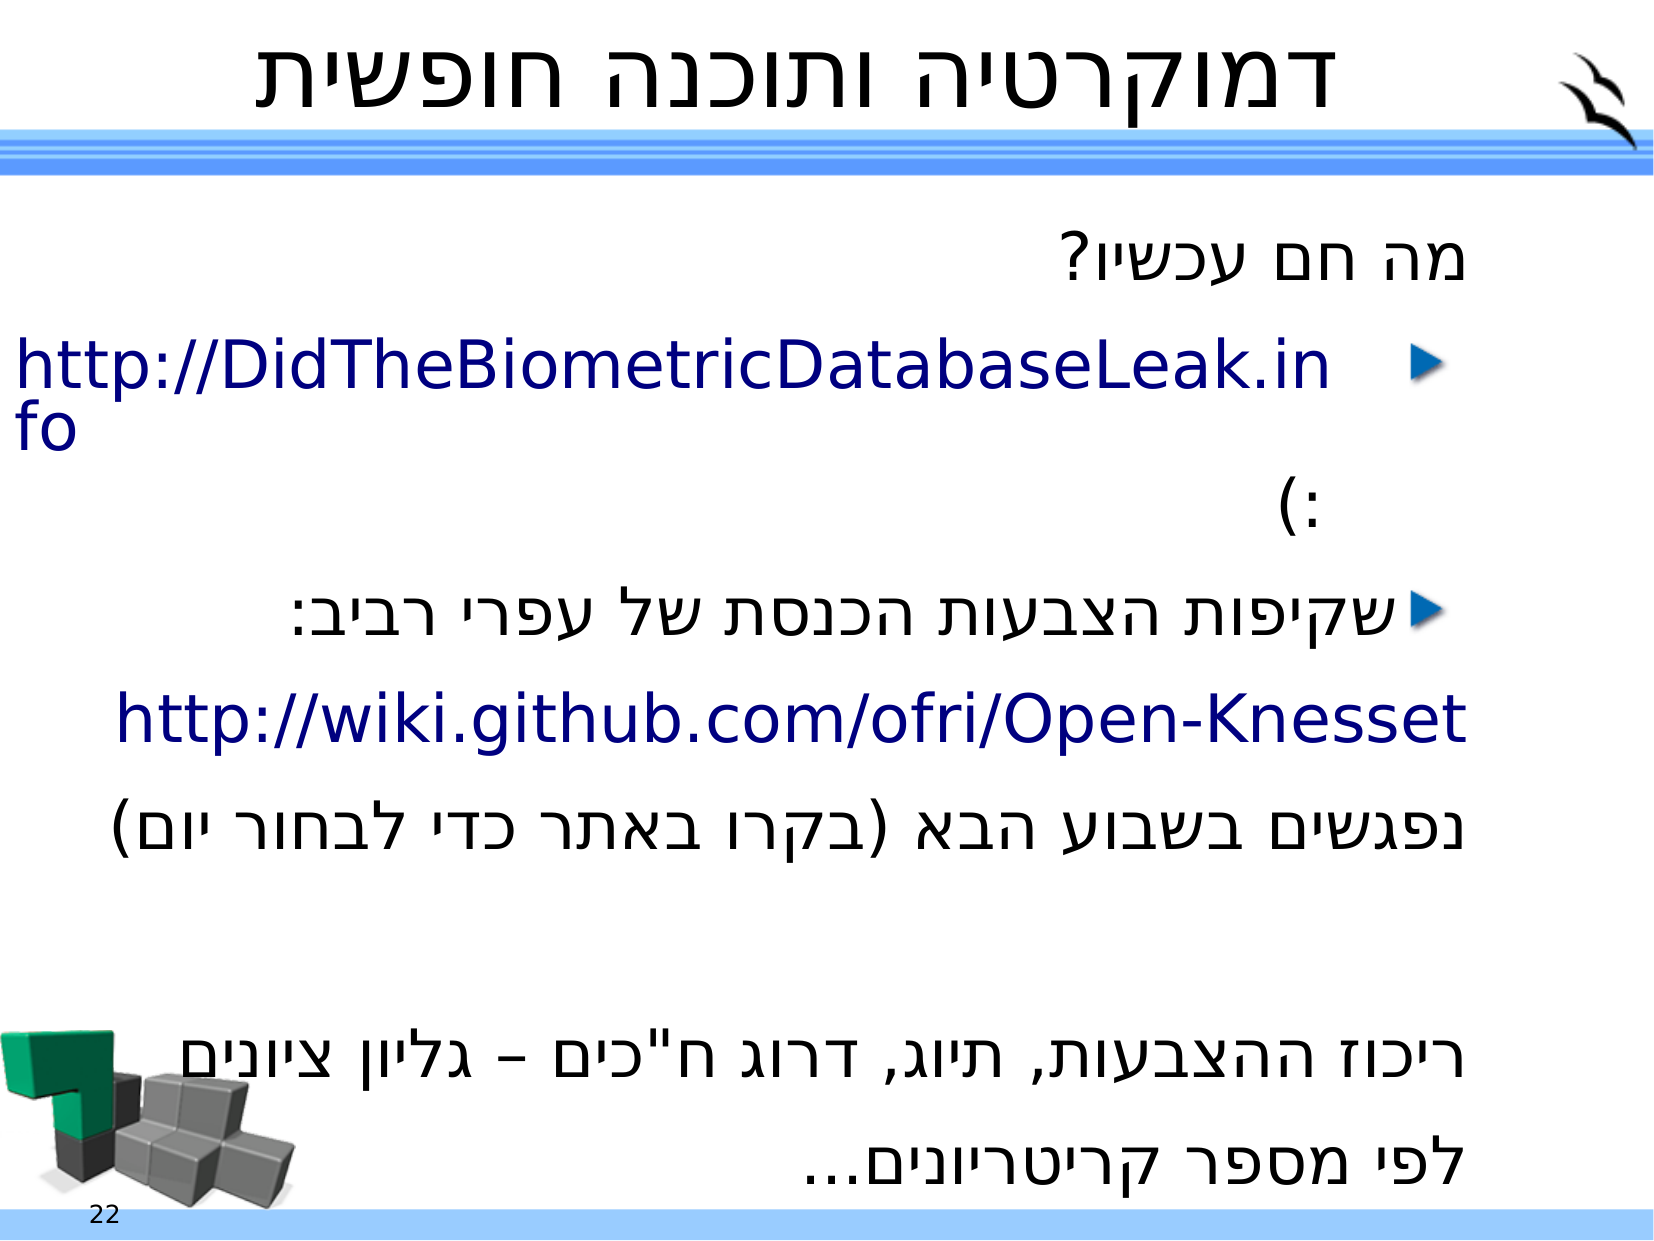

# דמוקרטיה ותוכנה חופשית
מה חם עכשיו?
http://DidTheBiometricDatabaseLeak.info :)
שקיפות הצבעות הכנסת של עפרי רביב:
http://wiki.github.com/ofri/Open-Knesset
נפגשים בשבוע הבא (בקרו באתר כדי לבחור יום)
ריכוז ההצבעות, תיוג, דרוג ח"כים – גליון ציונים
לפי מספר קריטריונים...